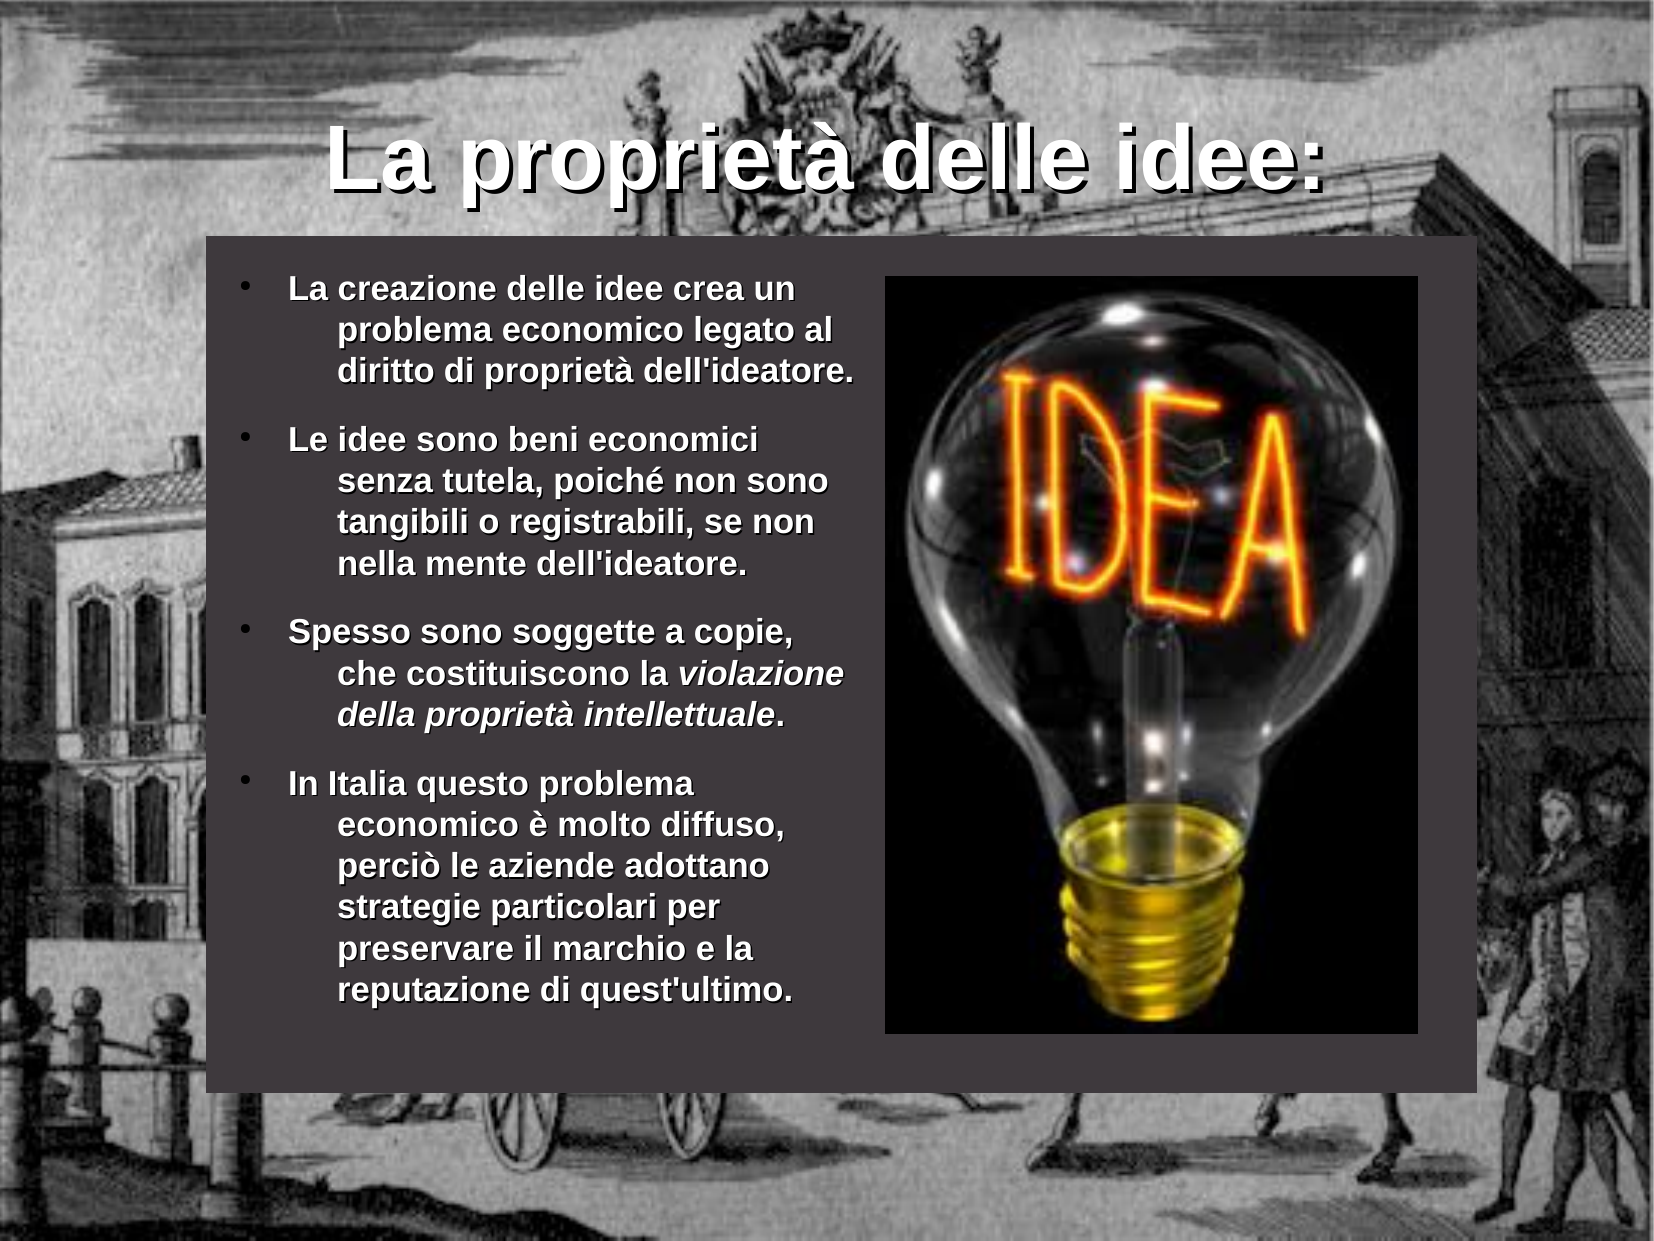

# La proprietà delle idee:
La creazione delle idee crea un problema economico legato al diritto di proprietà dell'ideatore.
Le idee sono beni economici senza tutela, poiché non sono tangibili o registrabili, se non nella mente dell'ideatore.
Spesso sono soggette a copie, che costituiscono la violazione della proprietà intellettuale.
In Italia questo problema economico è molto diffuso, perciò le aziende adottano strategie particolari per preservare il marchio e la reputazione di quest'ultimo.